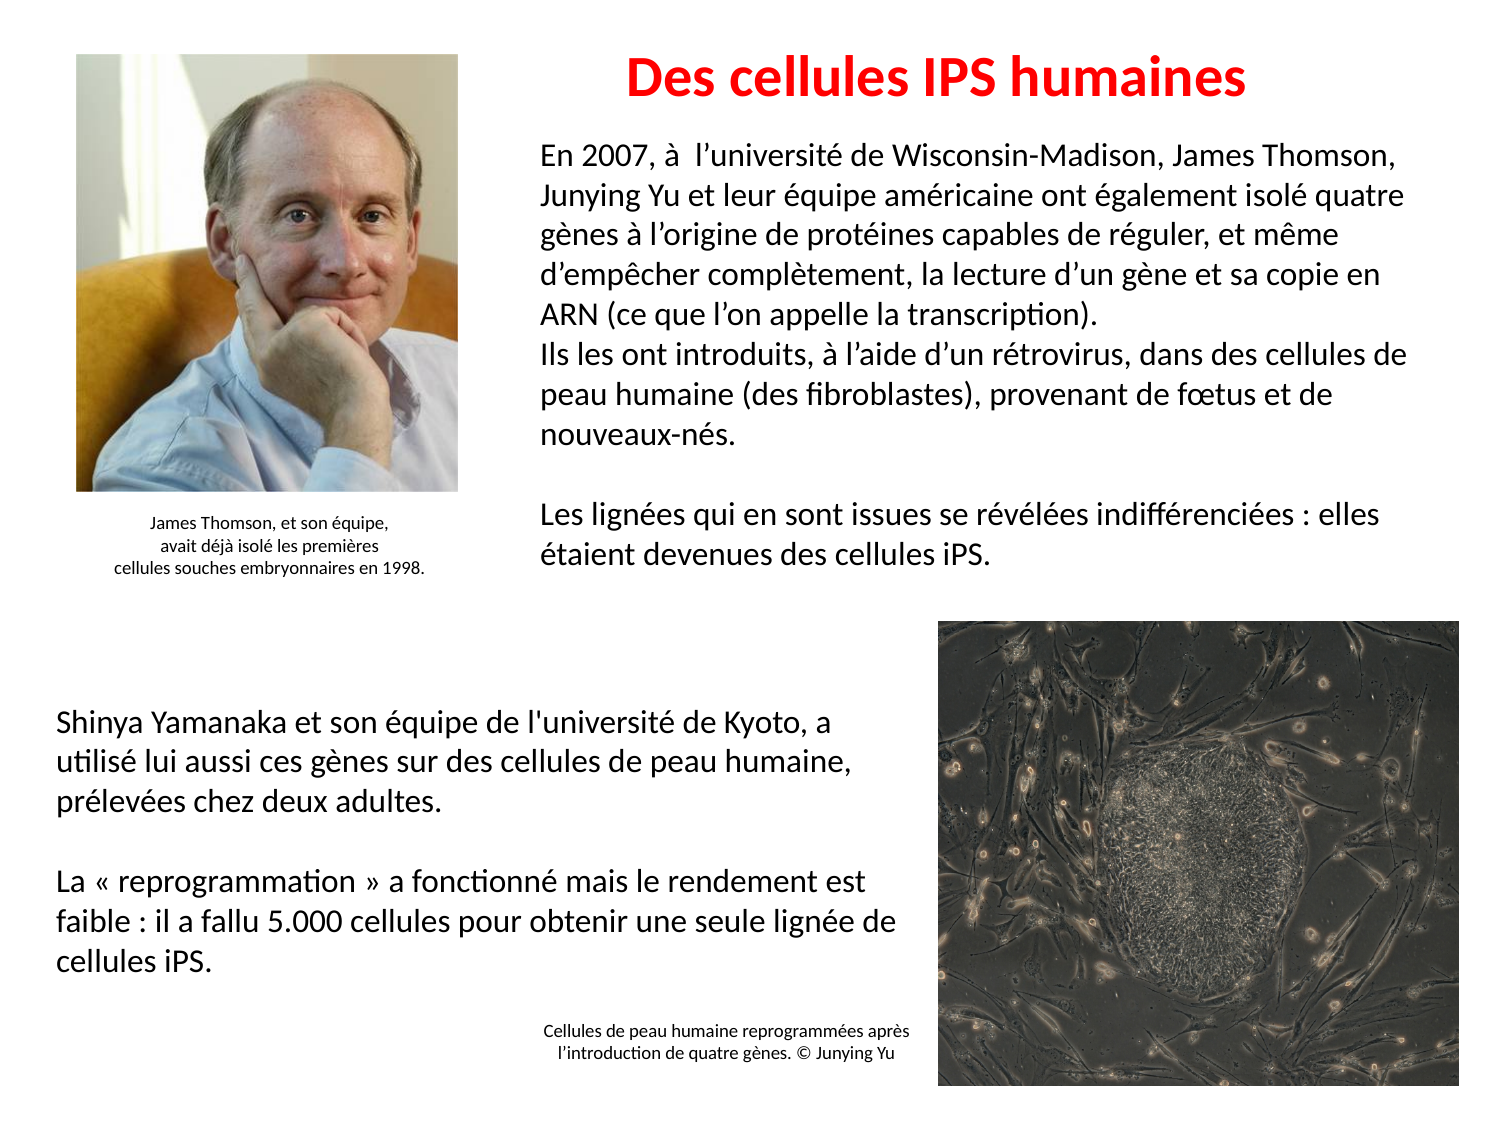

Des cellules IPS humaines
En 2007, à l’université de Wisconsin-Madison, James Thomson, Junying Yu et leur équipe américaine ont également isolé quatre gènes à l’origine de protéines capables de réguler, et même d’empêcher complètement, la lecture d’un gène et sa copie en ARN (ce que l’on appelle la transcription).
Ils les ont introduits, à l’aide d’un rétrovirus, dans des cellules de peau humaine (des fibroblastes), provenant de fœtus et de nouveaux-nés.
Les lignées qui en sont issues se révélées indifférenciées : elles étaient devenues des cellules iPS.
James Thomson, et son équipe,
avait déjà isolé les premières
cellules souches embryonnaires en 1998.
Shinya Yamanaka et son équipe de l'université de Kyoto, a utilisé lui aussi ces gènes sur des cellules de peau humaine, prélevées chez deux adultes.
La « reprogrammation » a fonctionné mais le rendement est faible : il a fallu 5.000 cellules pour obtenir une seule lignée de cellules iPS.
Cellules de peau humaine reprogrammées après l’introduction de quatre gènes. © Junying Yu